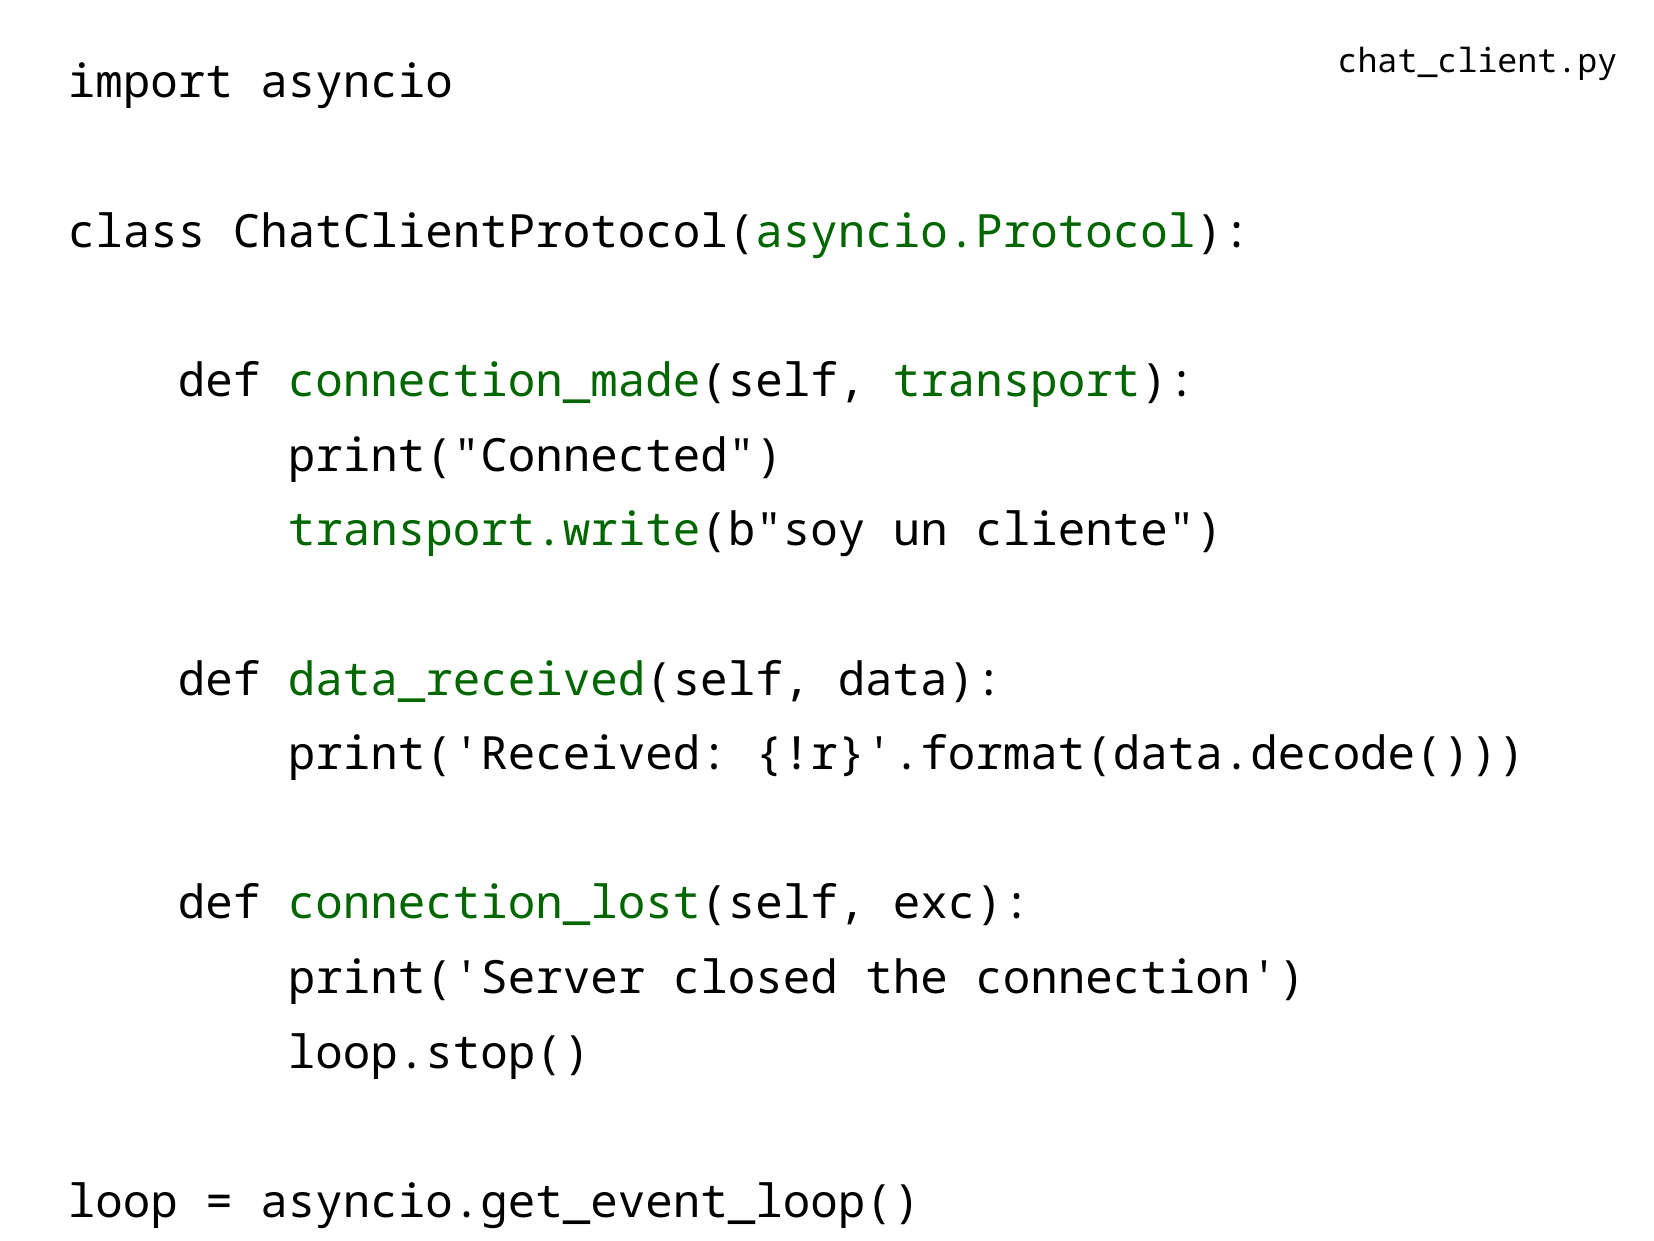

chat_client.py
import asyncio
class ChatClientProtocol(asyncio.Protocol):
 def connection_made(self, transport):
 print("Connected")
 transport.write(b"soy un cliente")
 def data_received(self, data):
 print('Received: {!r}'.format(data.decode()))
 def connection_lost(self, exc):
 print('Server closed the connection')
 loop.stop()
loop = asyncio.get_event_loop()
coro = loop.create_connection(ChatClientProtocol, 'localhost', 8888)
loop.run_until_complete(coro)
loop.run_forever()